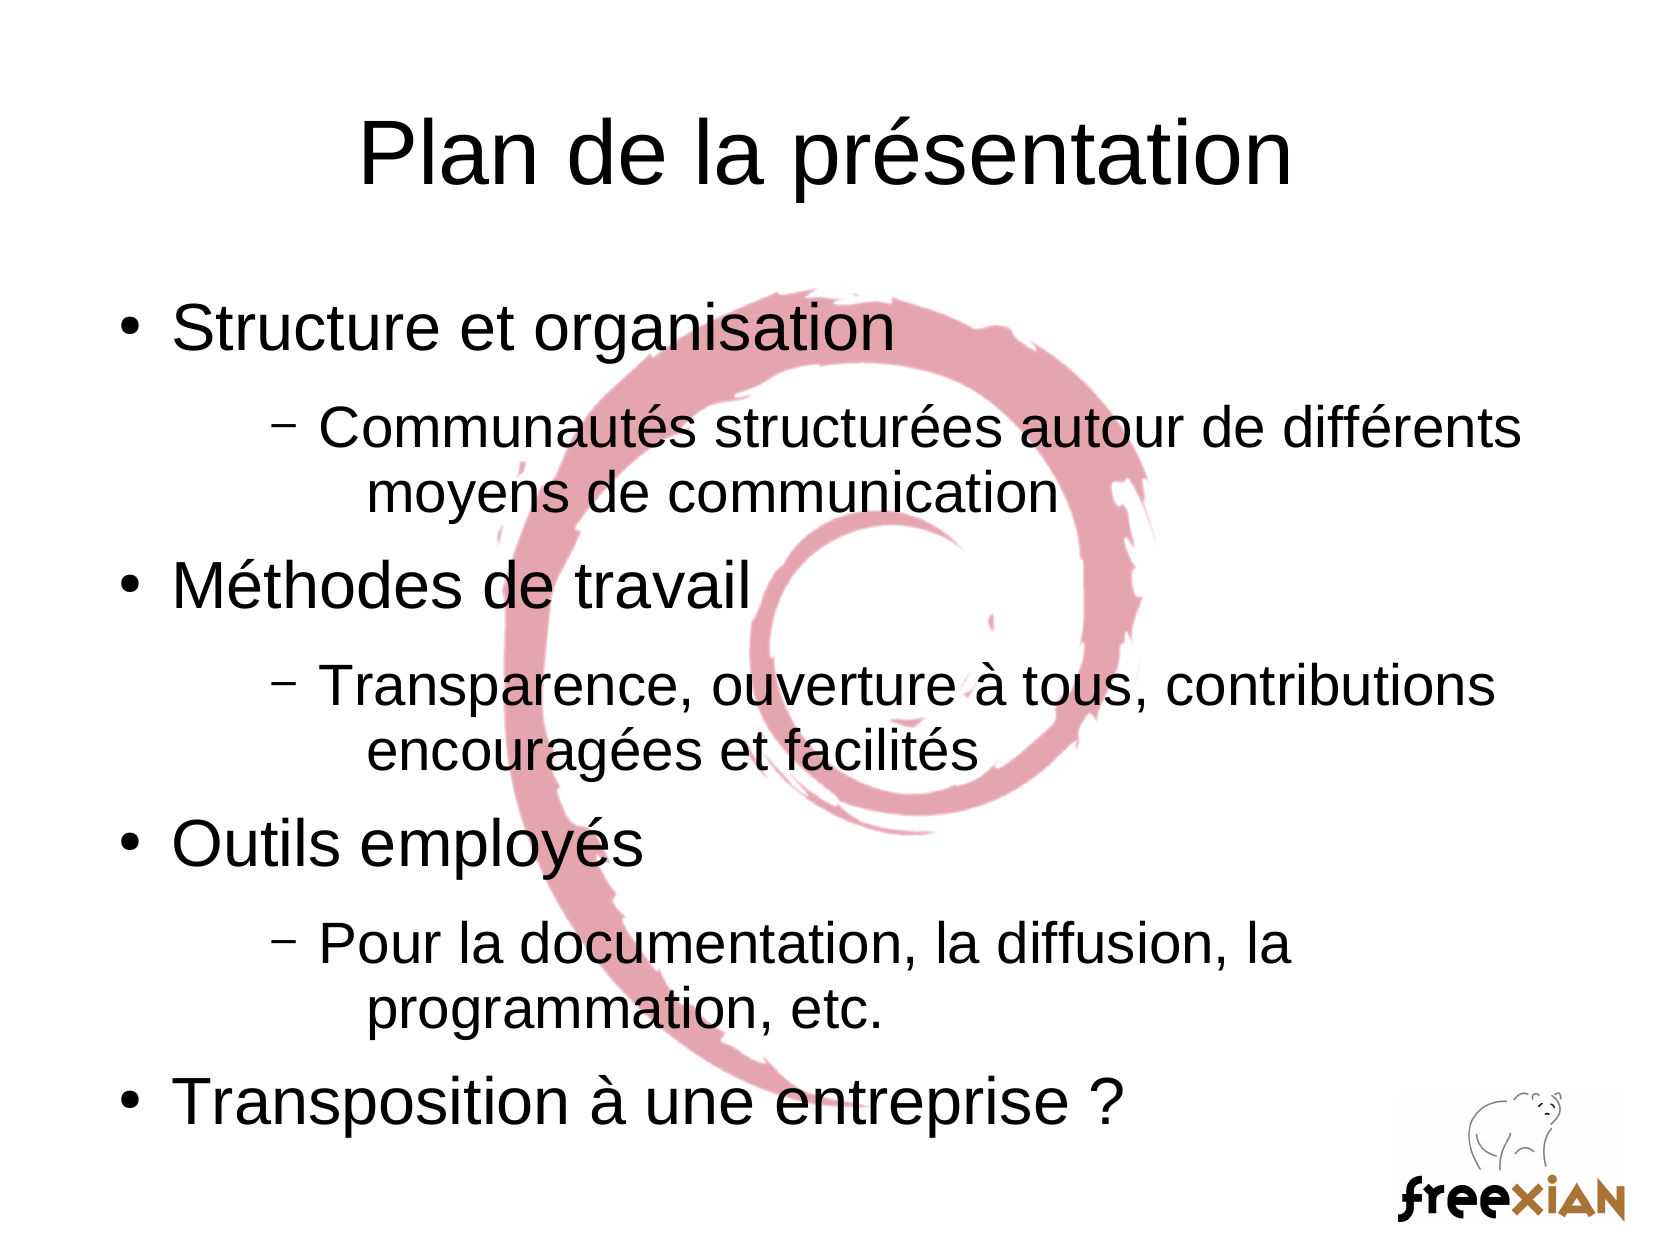

# Plan de la présentation
Structure et organisation
Communautés structurées autour de différents moyens de communication
Méthodes de travail
Transparence, ouverture à tous, contributions encouragées et facilités
Outils employés
Pour la documentation, la diffusion, la programmation, etc.
Transposition à une entreprise ?